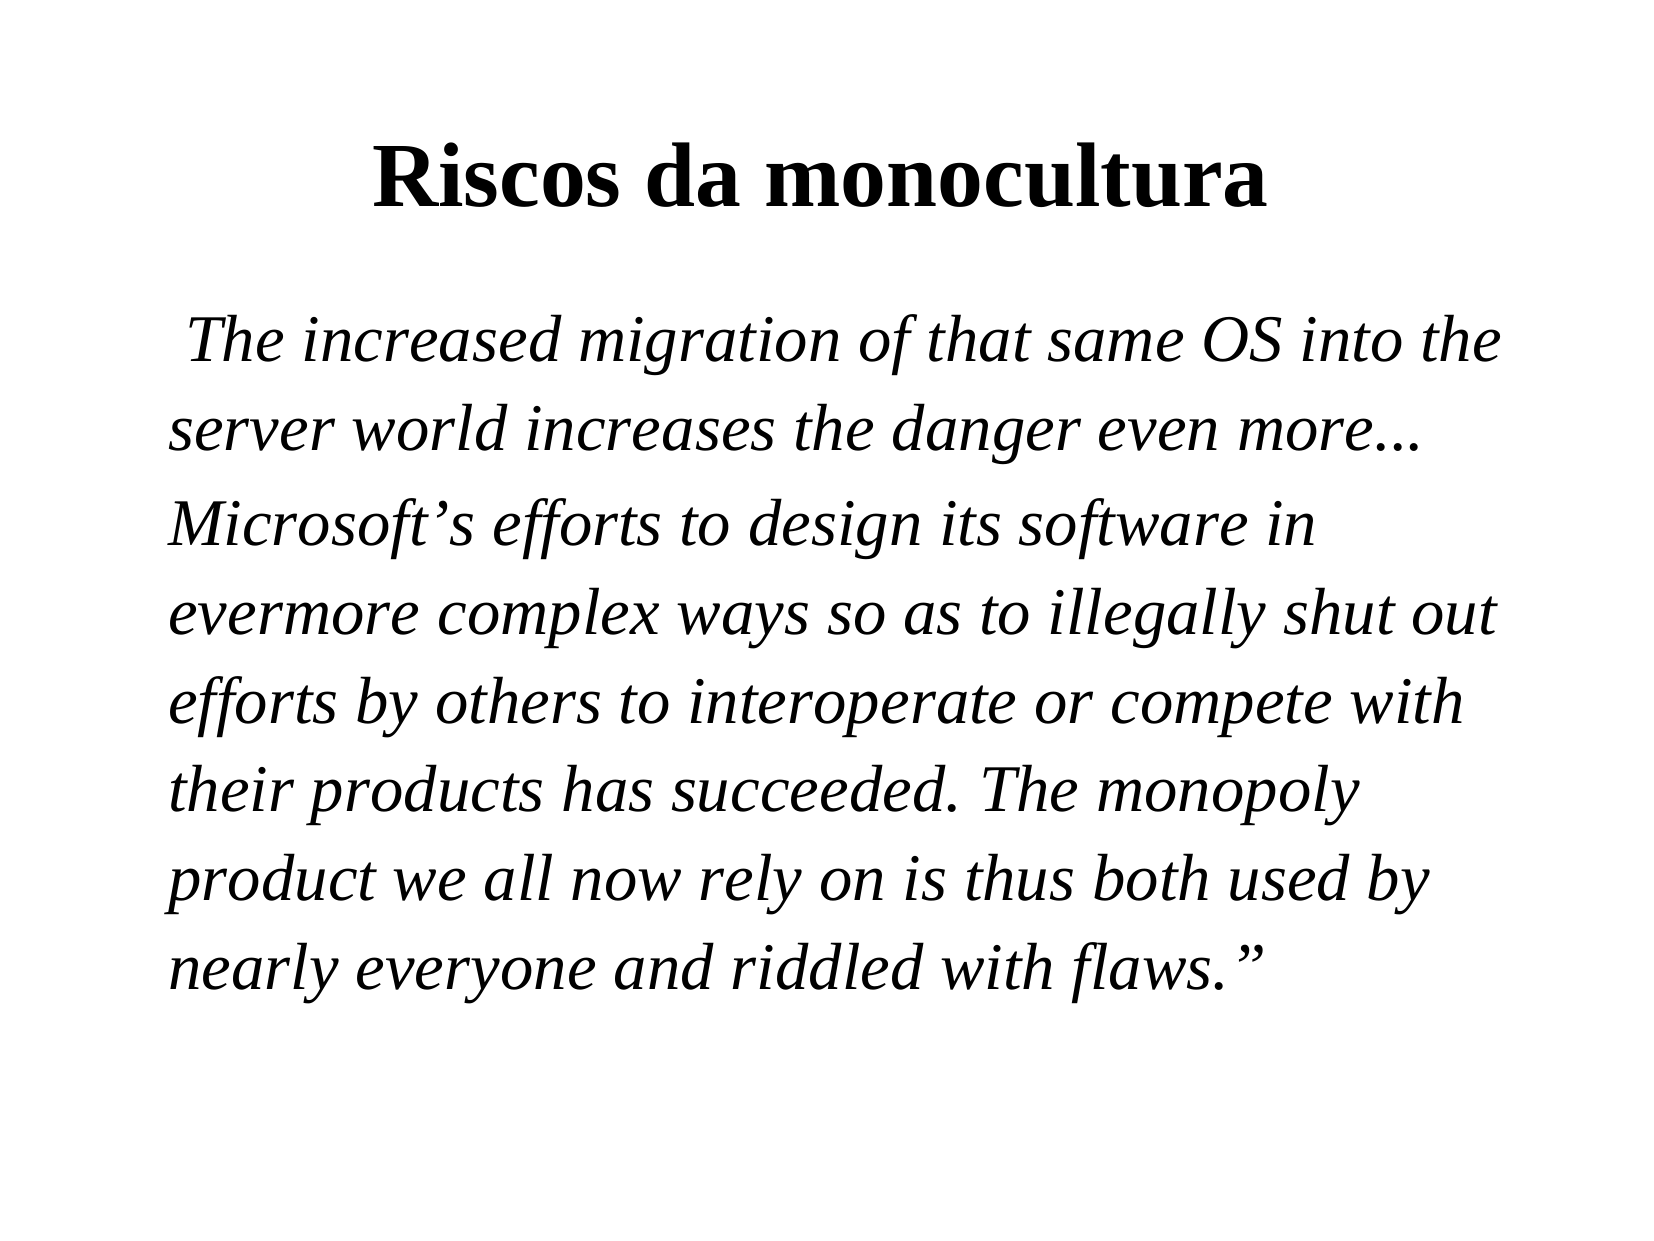

# Riscos da monocultura
 The increased migration of that same OS into the server world increases the danger even more...
Microsoft’s efforts to design its software in evermore complex ways so as to illegally shut out efforts by others to interoperate or compete with their products has succeeded. The monopoly product we all now rely on is thus both used by nearly everyone and riddled with flaws.”